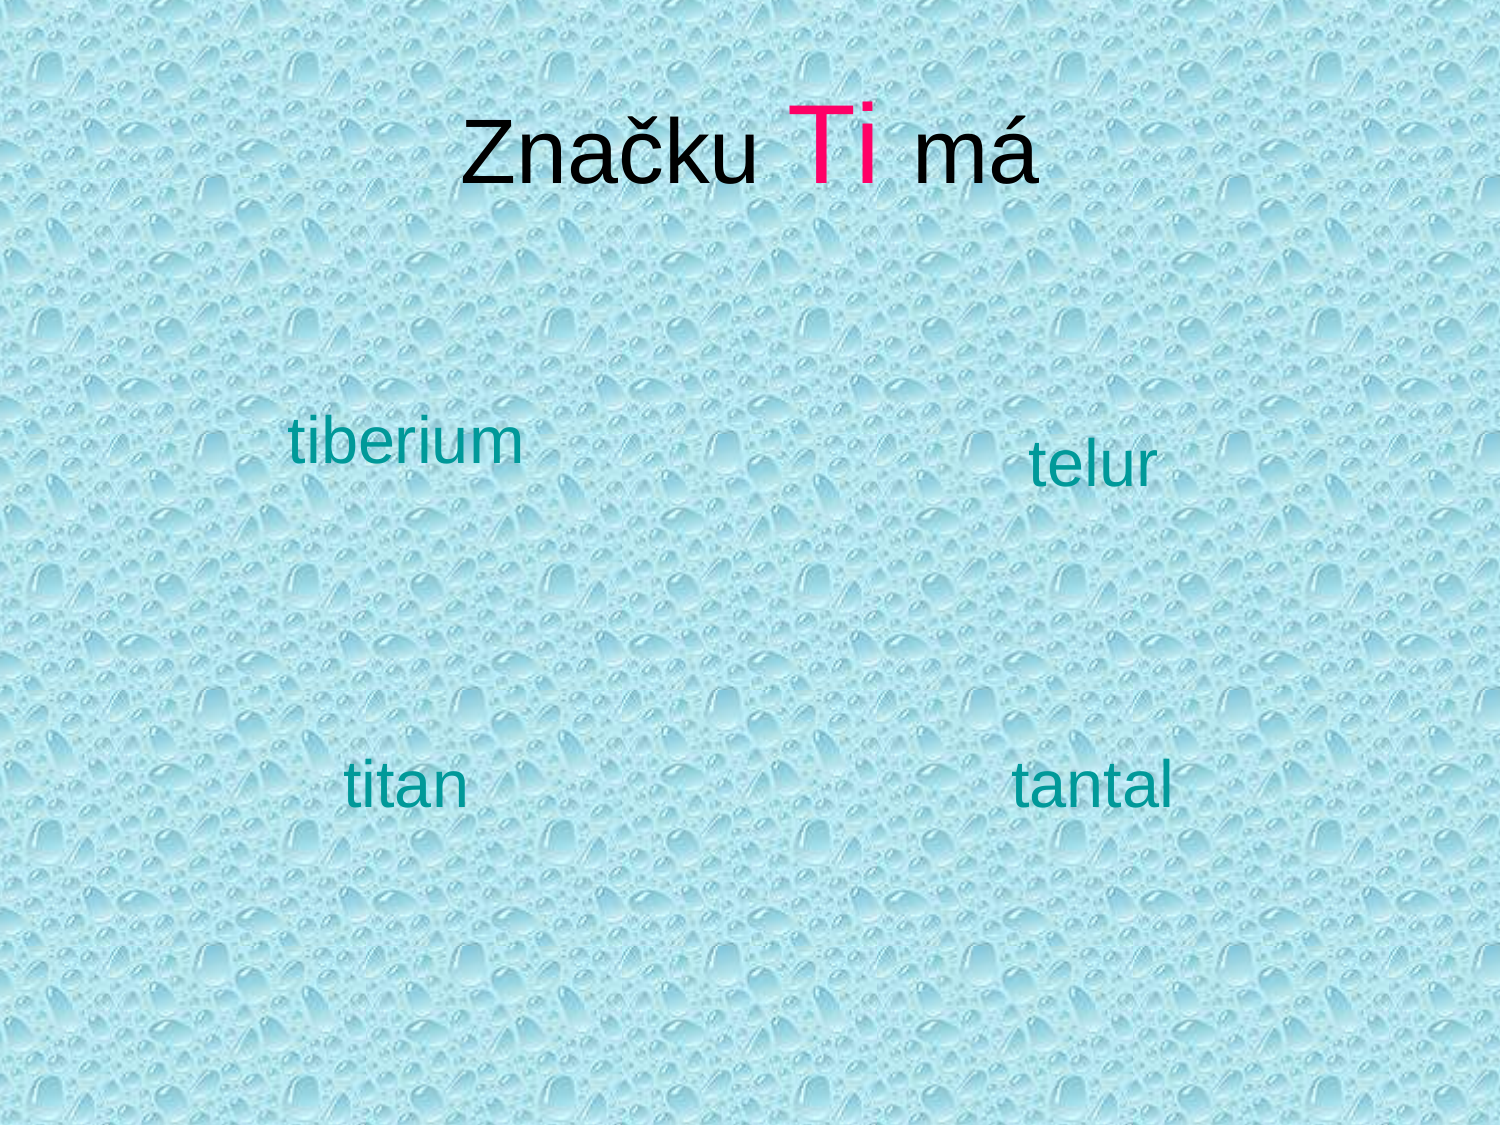

# Značku Ti má
| tiberium |
| --- |
| telur |
| --- |
| titan |
| --- |
| tantal |
| --- |